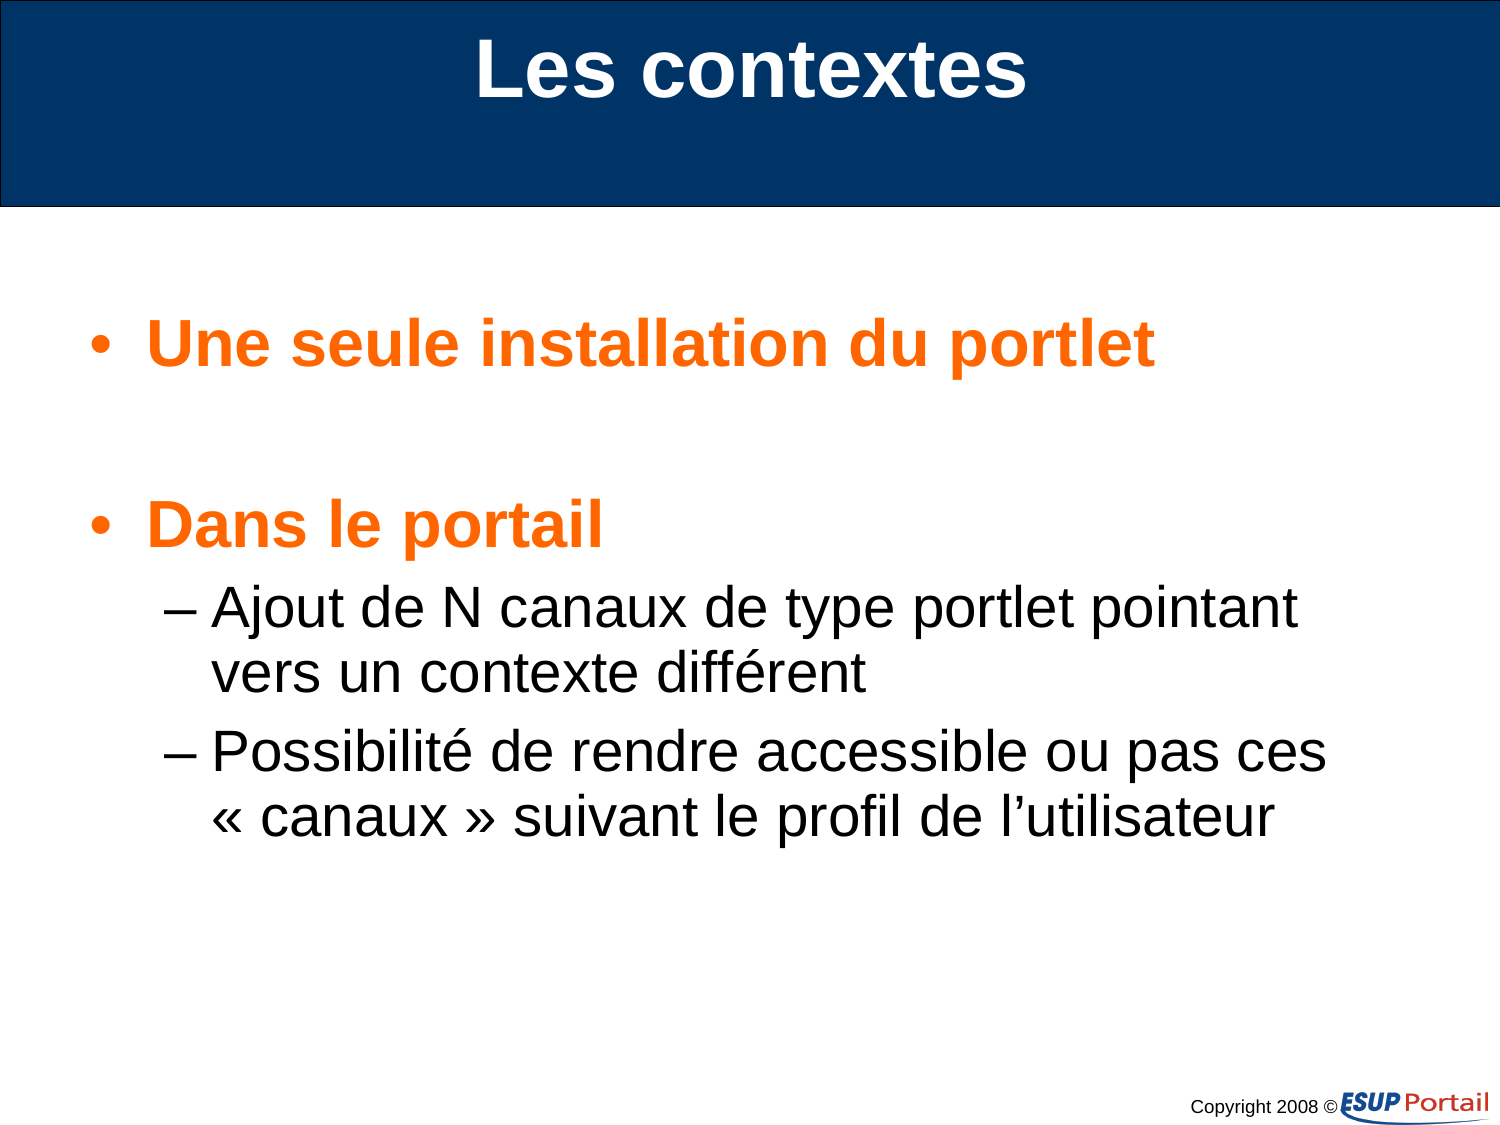

# Les contextes
Une seule installation du portlet
Dans le portail
Ajout de N canaux de type portlet pointant vers un contexte différent
Possibilité de rendre accessible ou pas ces « canaux » suivant le profil de l’utilisateur